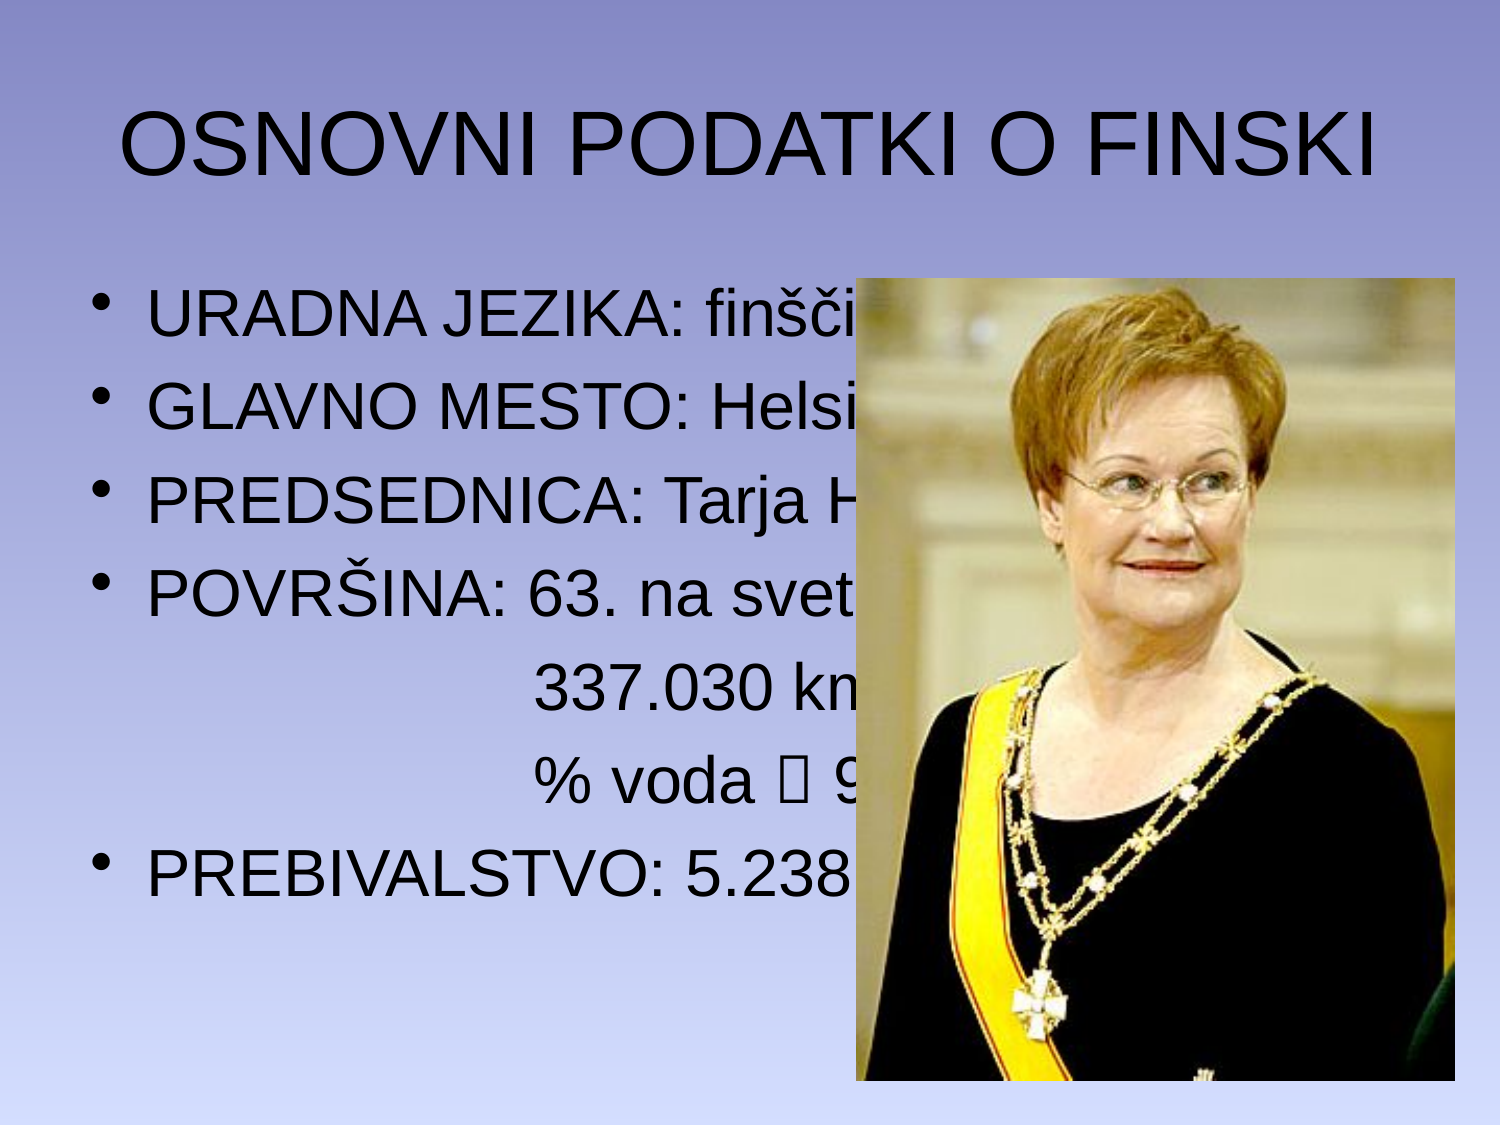

# OSNOVNI PODATKI O FINSKI
URADNA JEZIKA: finščina in švedščina
GLAVNO MESTO: Helsinki
PREDSEDNICA: Tarja Halonen
POVRŠINA: 63. na svetu
 337.030 km na kvadrat
 % voda  9,4%
PREBIVALSTVO: 5.238.460 (leta 2007)